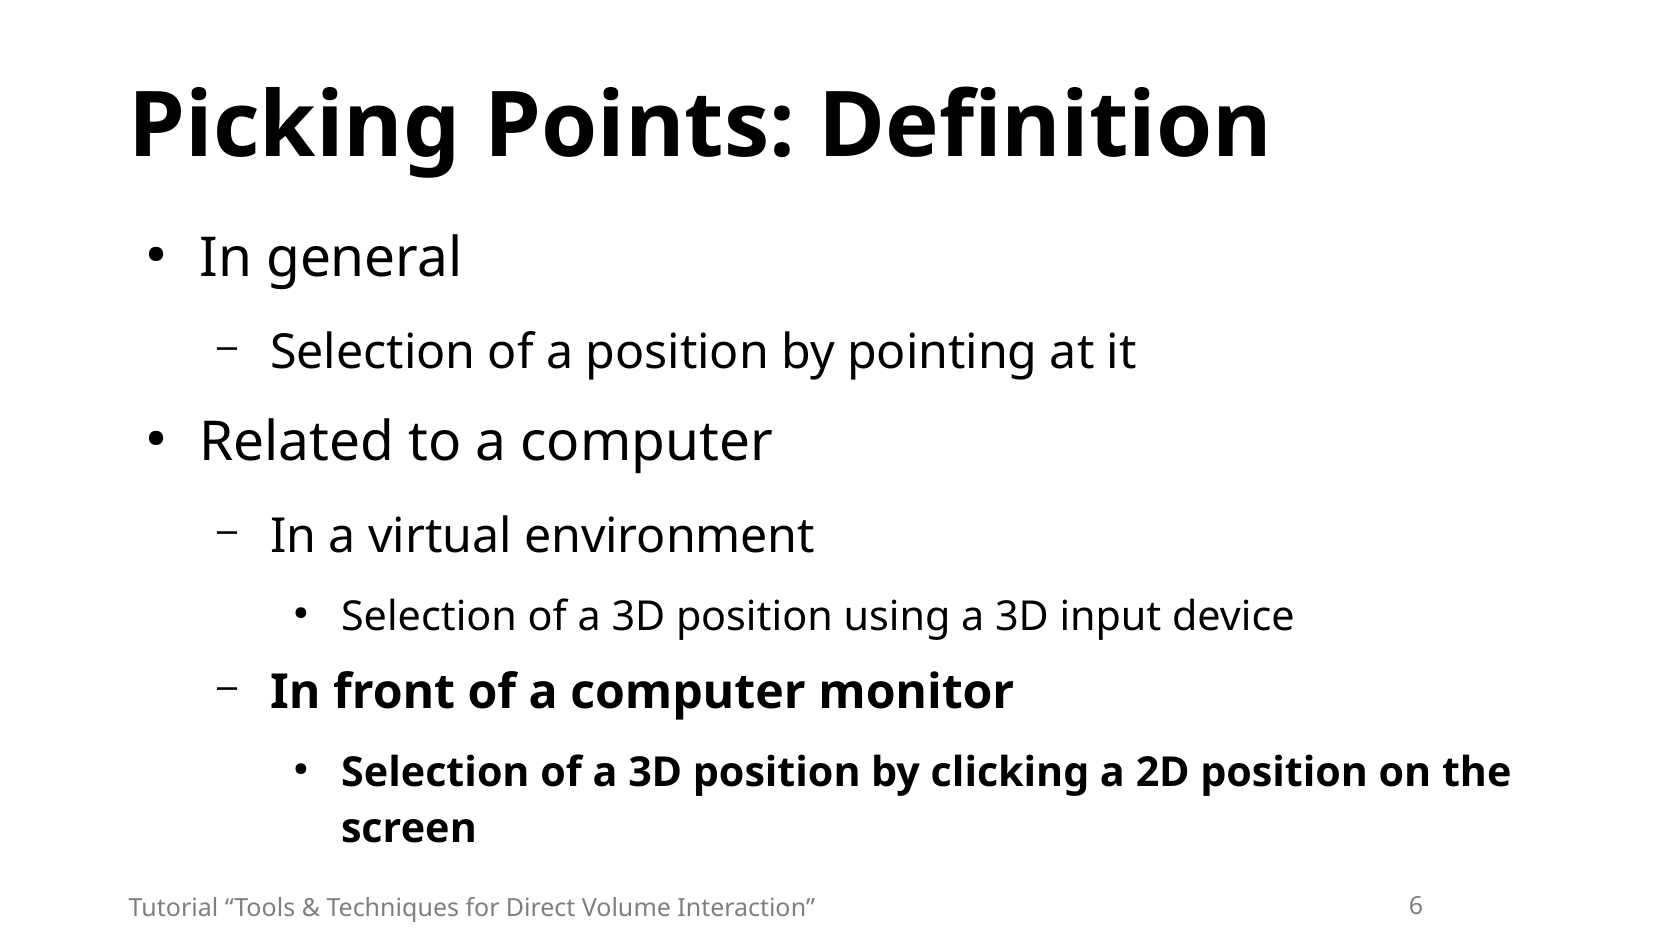

# Picking Points: Definition
In general
Selection of a position by pointing at it
Related to a computer
In a virtual environment
Selection of a 3D position using a 3D input device
In front of a computer monitor
Selection of a 3D position by clicking a 2D position on the screen